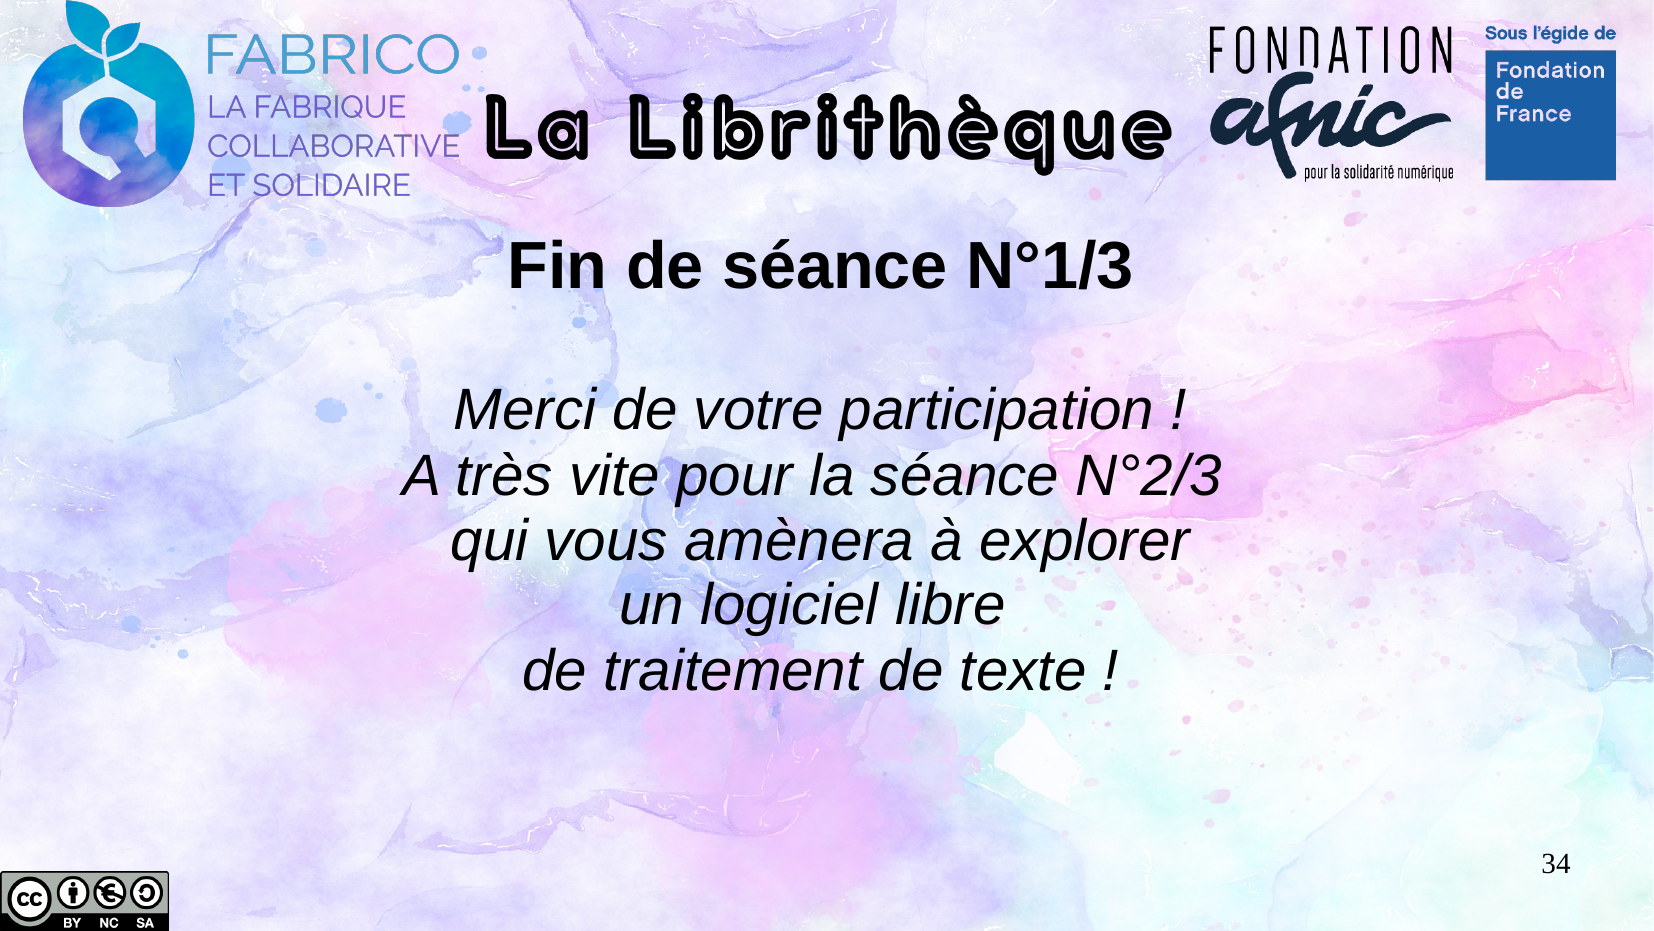

# Fin de séance N°1/3
Merci de votre participation !
A très vite pour la séance N°2/3
qui vous amènera à explorer
un logiciel libre
de traitement de texte !
34